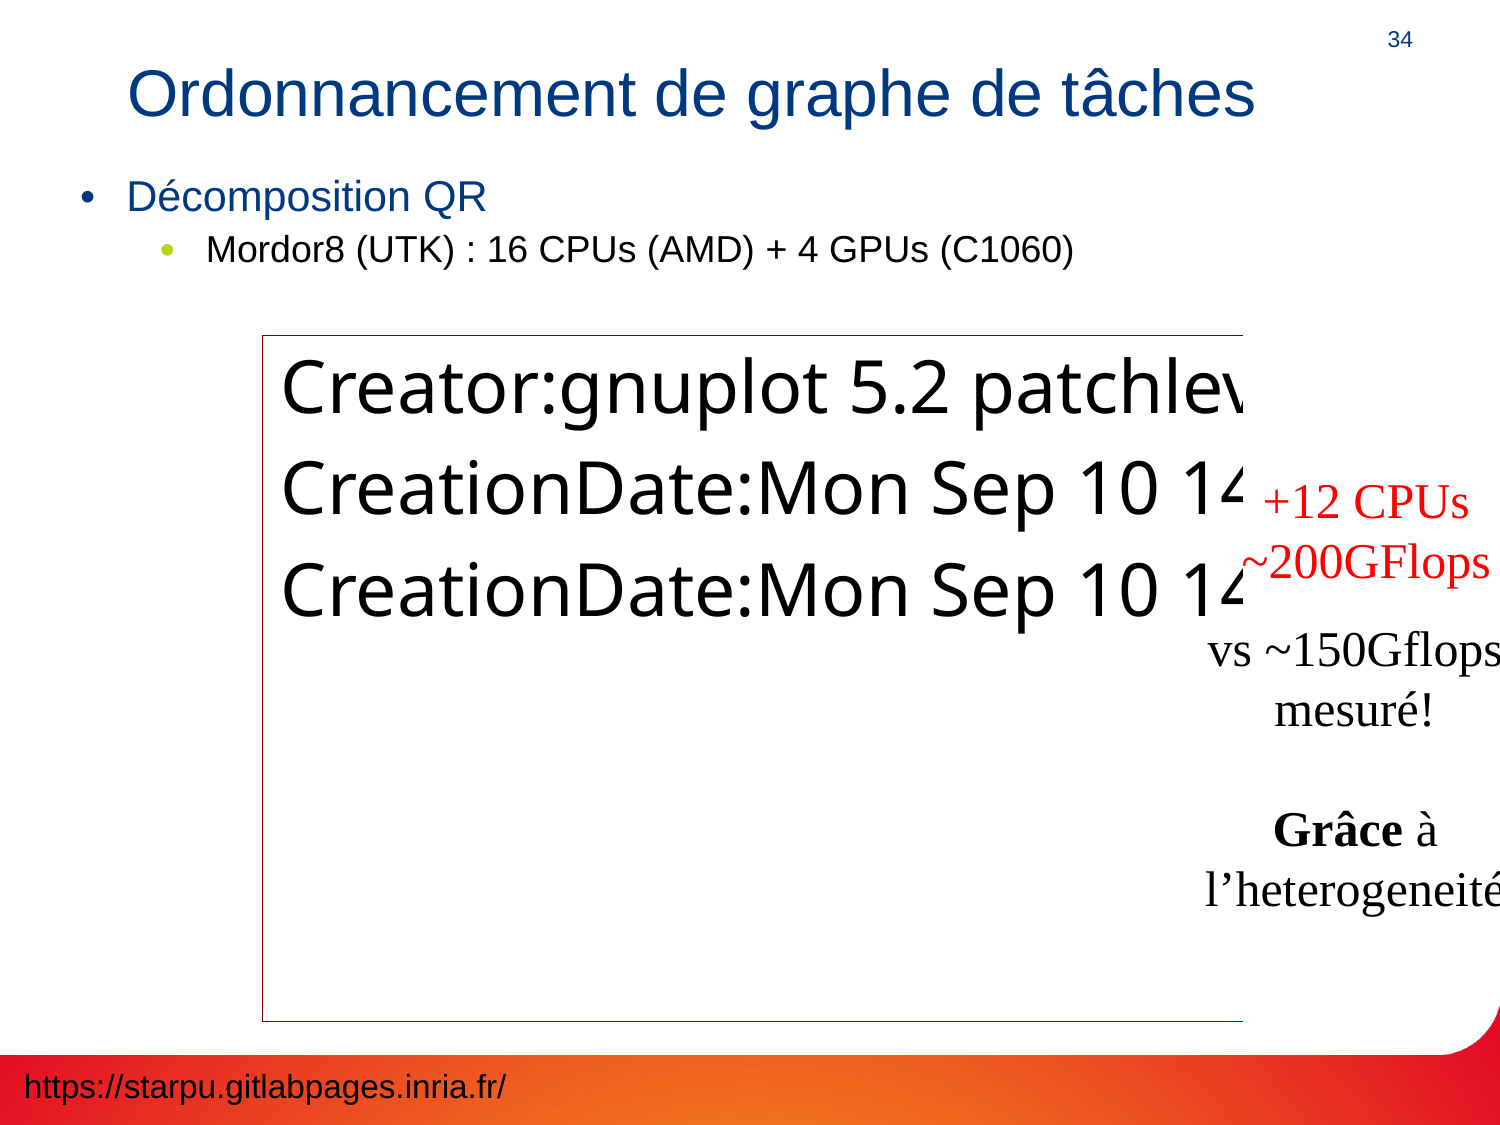

# Ordonnancement de graphe de tâches
Décomposition QR
Mordor8 (UTK) : 16 CPUs (AMD) + 4 GPUs (C1060)
+12 CPUs
~200GFlops
vs ~150Gflops
mesuré!
Grâce à
l’heterogeneité